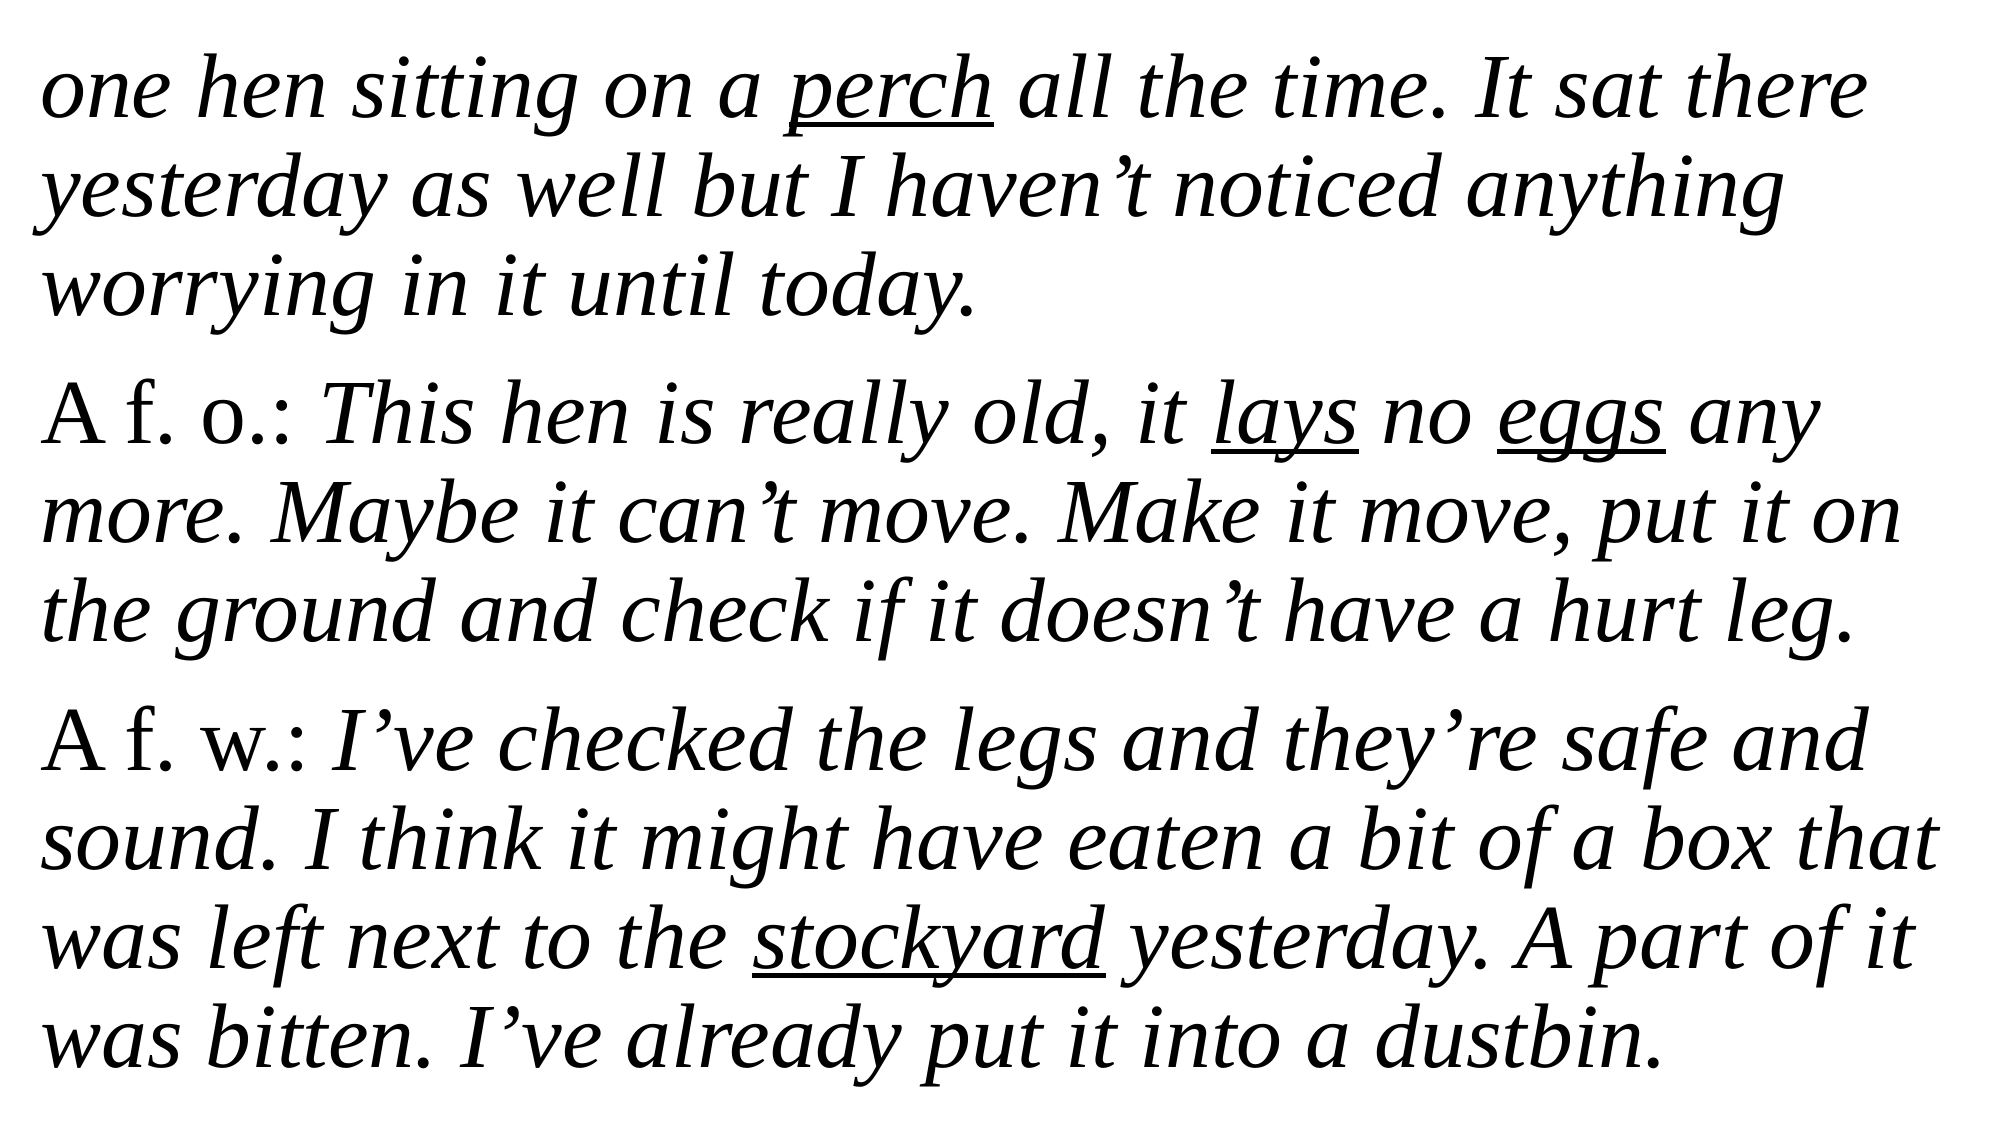

# one hen sitting on a perch all the time. It sat there yesterday as well but I haven’t noticed anything worrying in it until today.
A f. o.: This hen is really old, it lays no eggs any more. Maybe it can’t move. Make it move, put it on the ground and check if it doesn’t have a hurt leg.
A f. w.: I’ve checked the legs and they’re safe and sound. I think it might have eaten a bit of a box that was left next to the stockyard yesterday. A part of it was bitten. I’ve already put it into a dustbin.